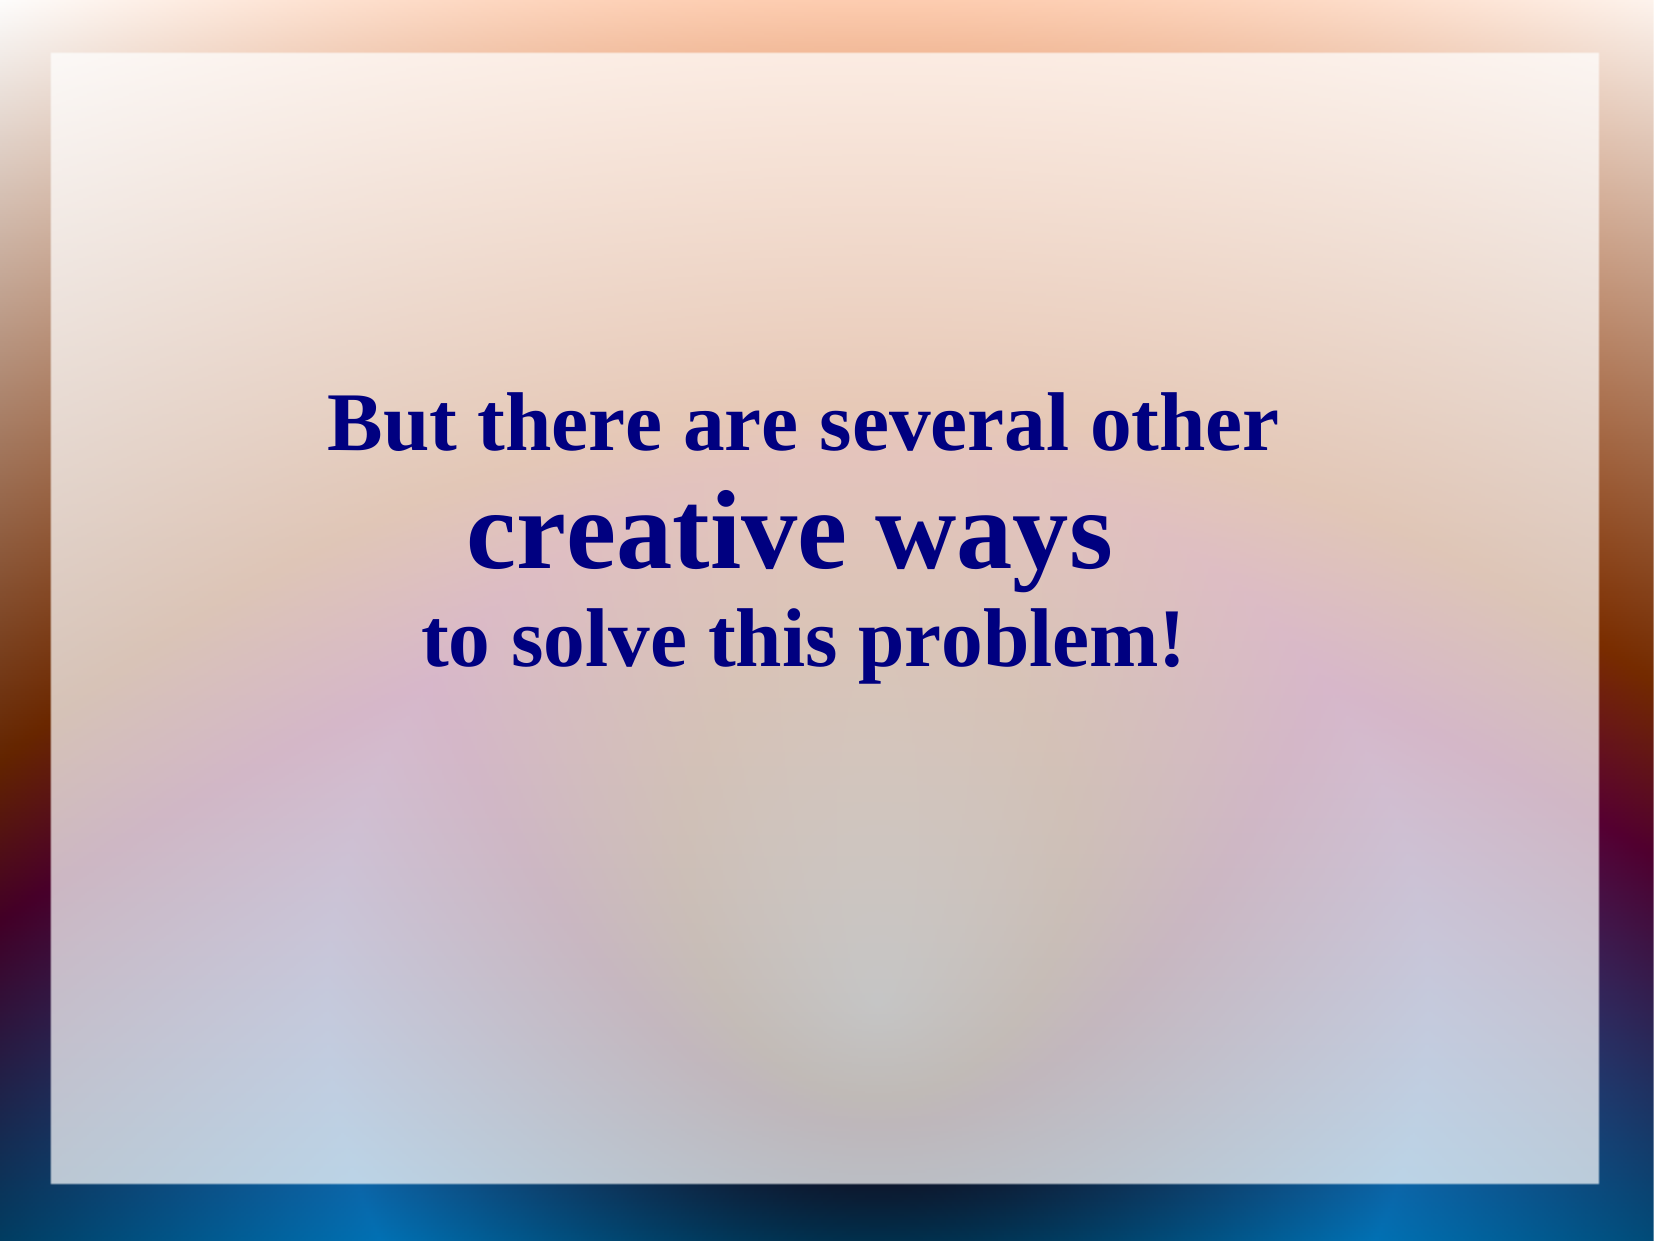

But there are several other creative ways
to solve this problem!